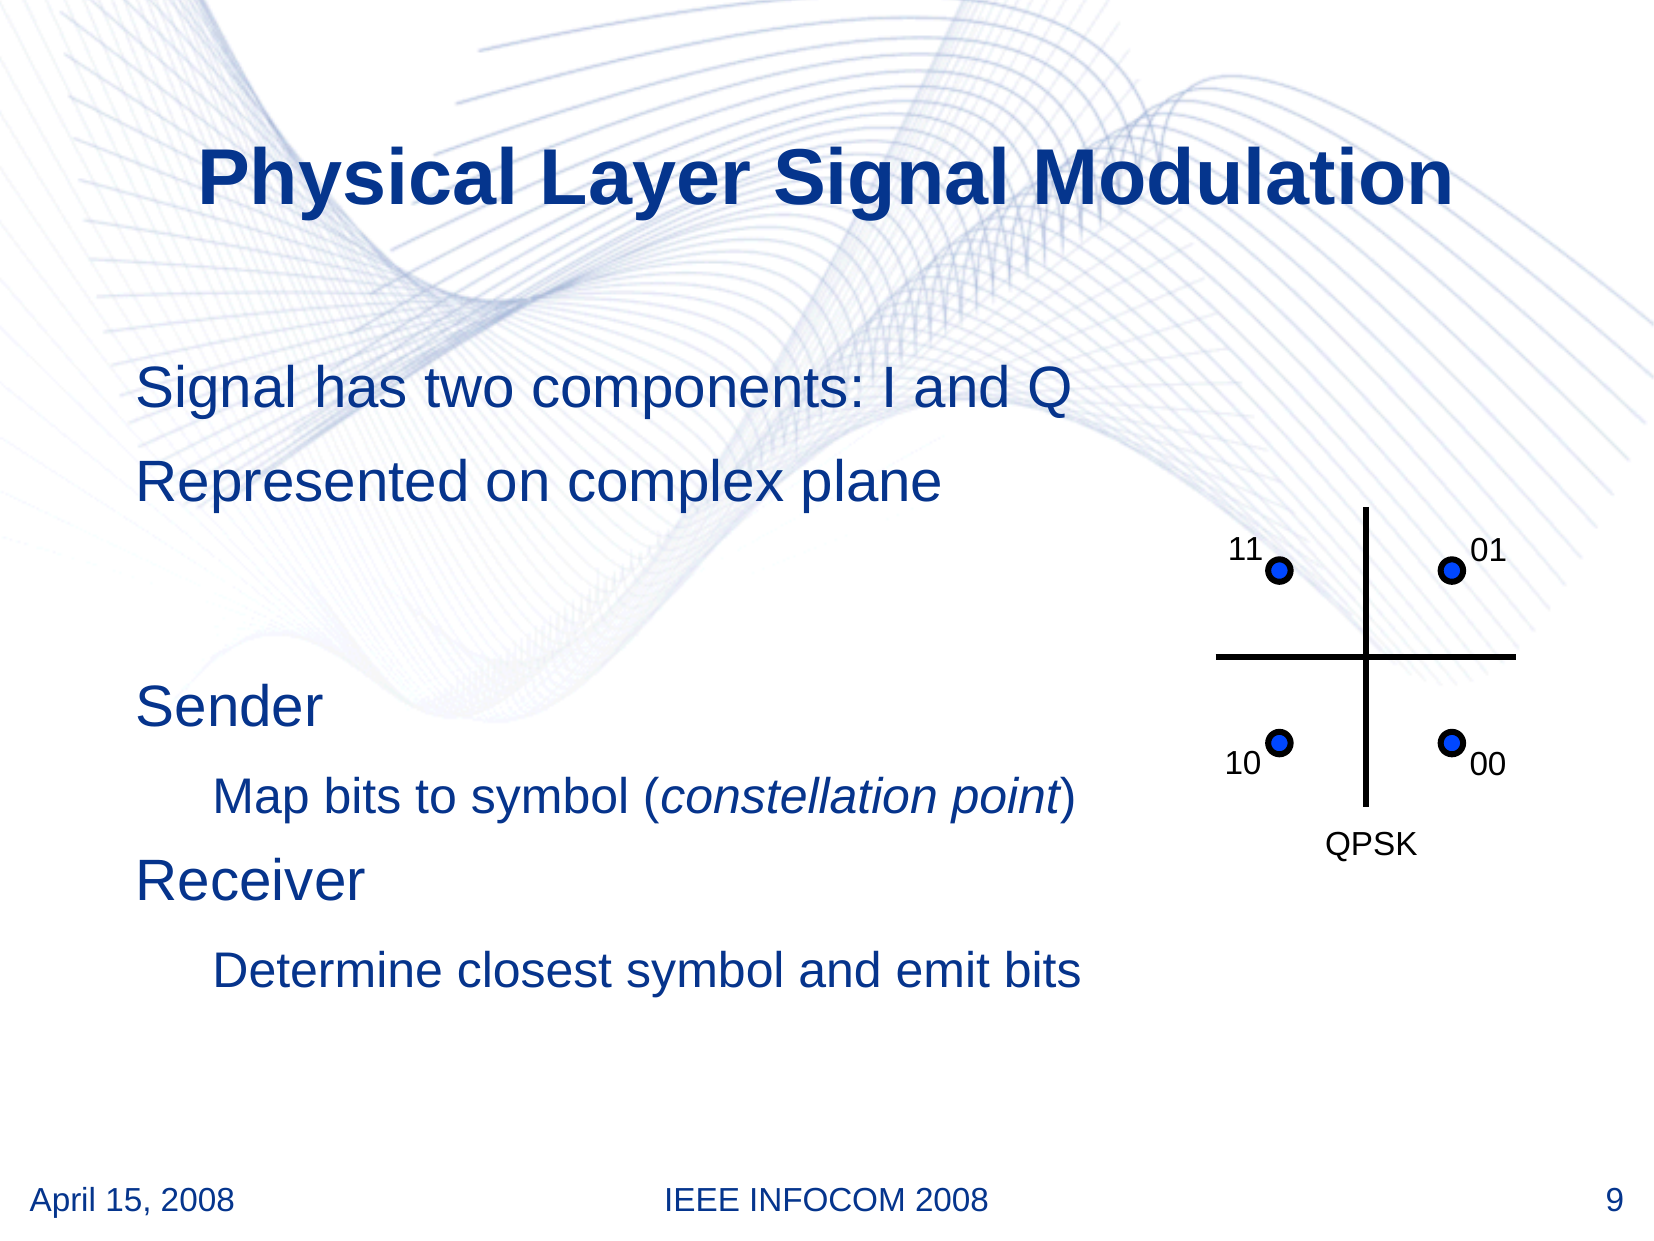

# Physical Layer Signal Modulation
Signal has two components: I and Q
Represented on complex plane
Sender
Map bits to symbol (constellation point)
Receiver
Determine closest symbol and emit bits
11
01
10
00
QPSK
April 15, 2008
IEEE INFOCOM 2008
9